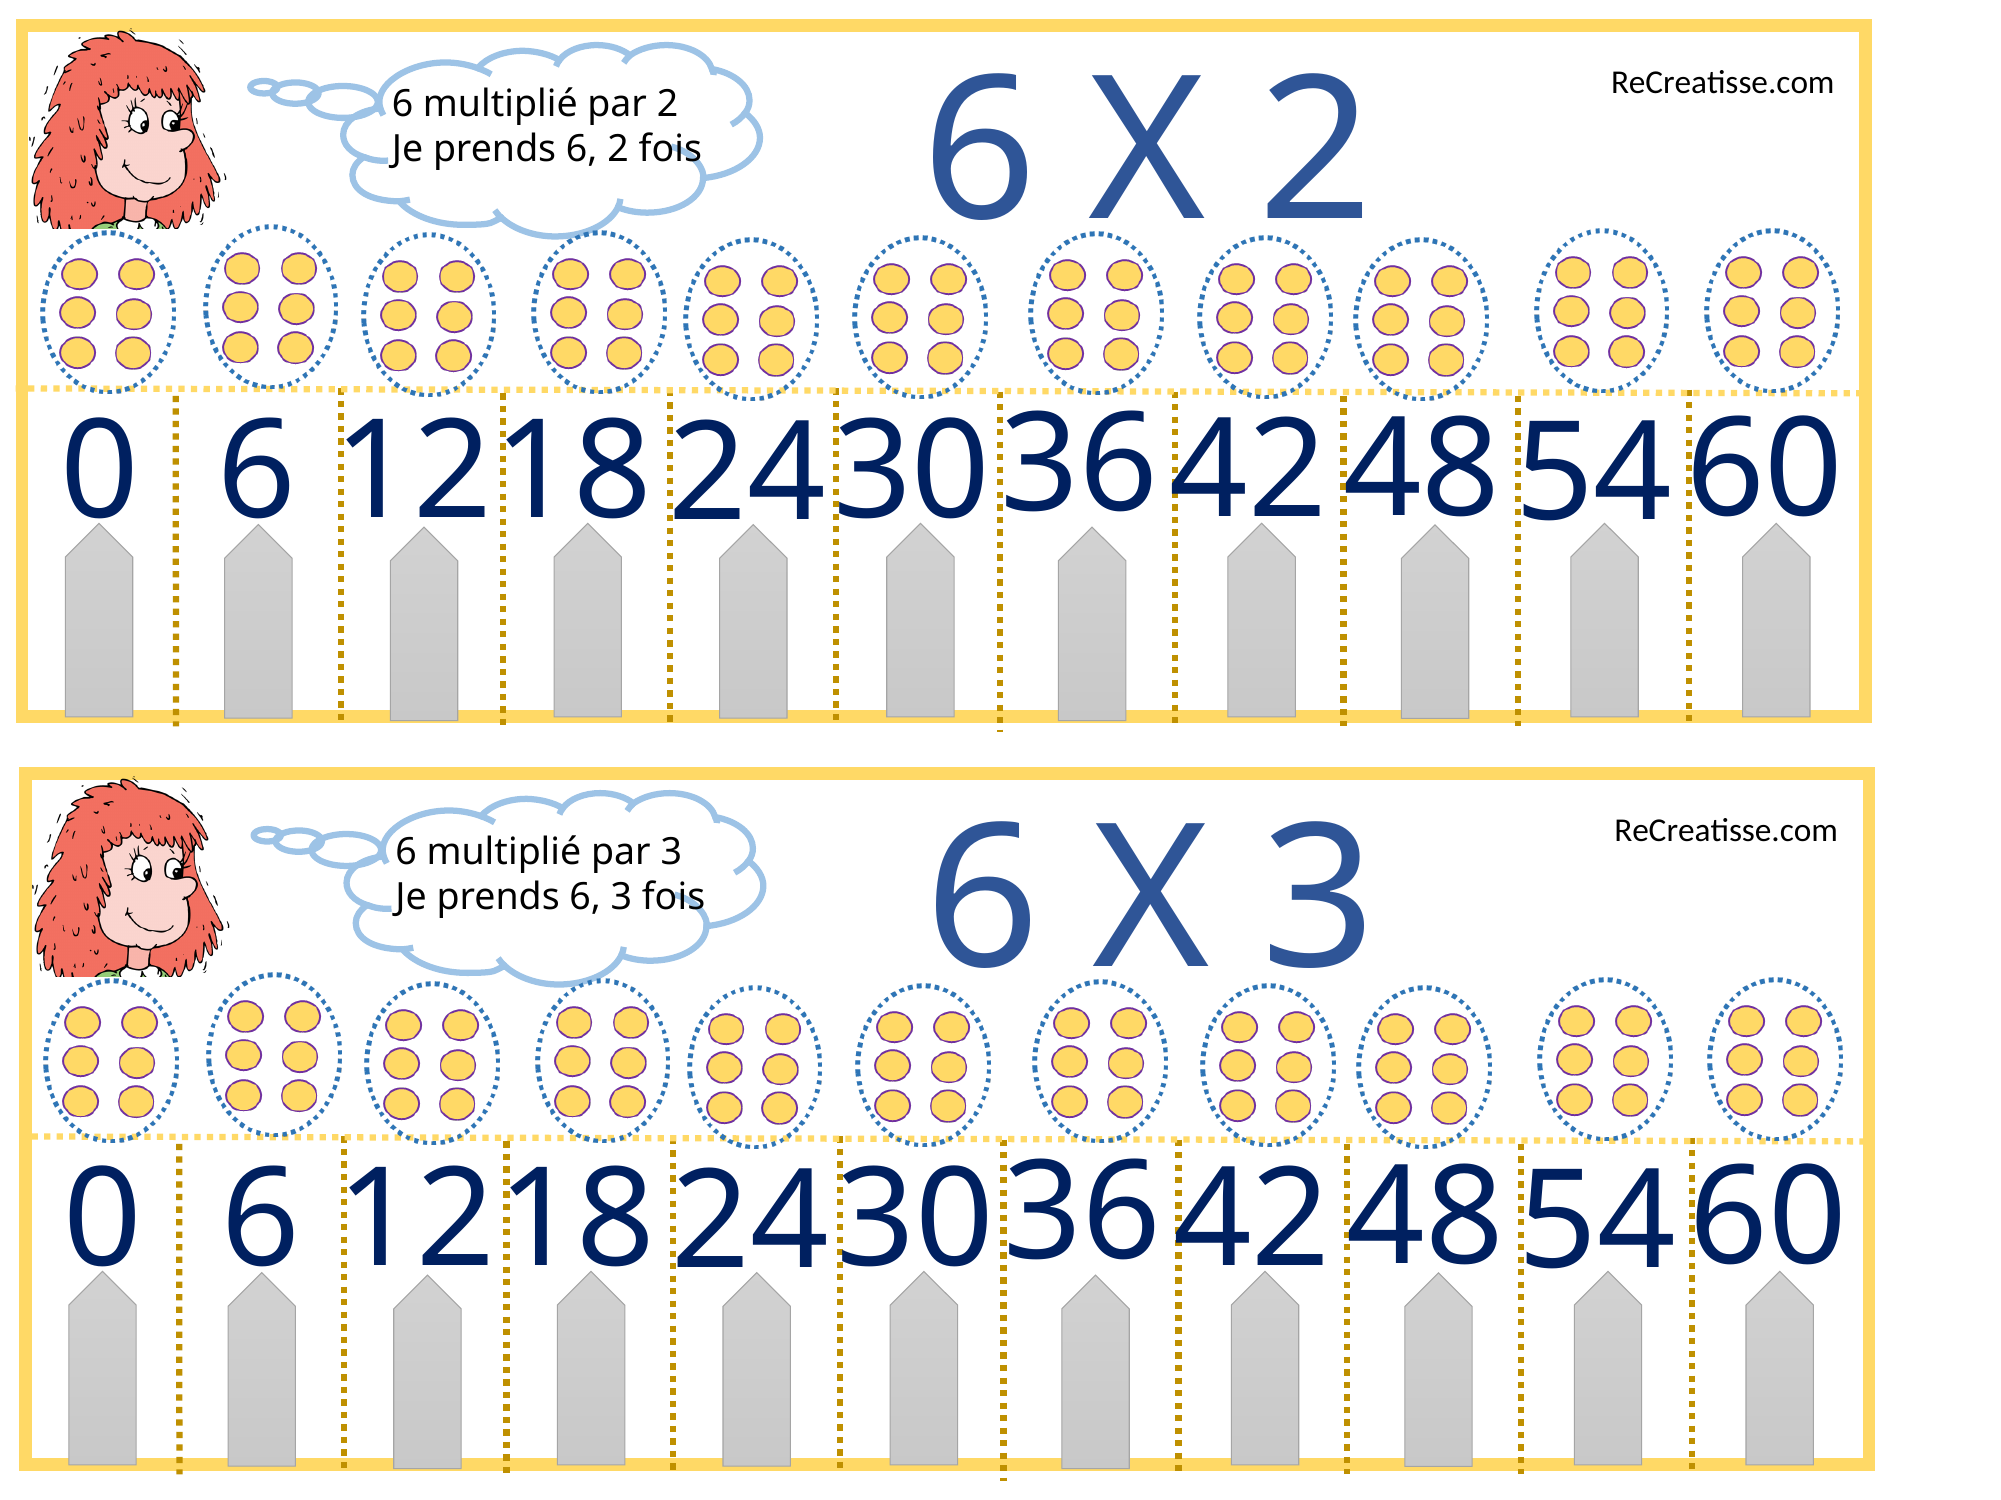

6 X 2
ReCreatisse.com
6 multiplié par 2
Je prends 6, 2 fois
36
48
60
42
0
6
12
18
30
54
24
6 X 3
ReCreatisse.com
6 multiplié par 3
Je prends 6, 3 fois
36
48
60
42
0
6
12
18
30
54
24